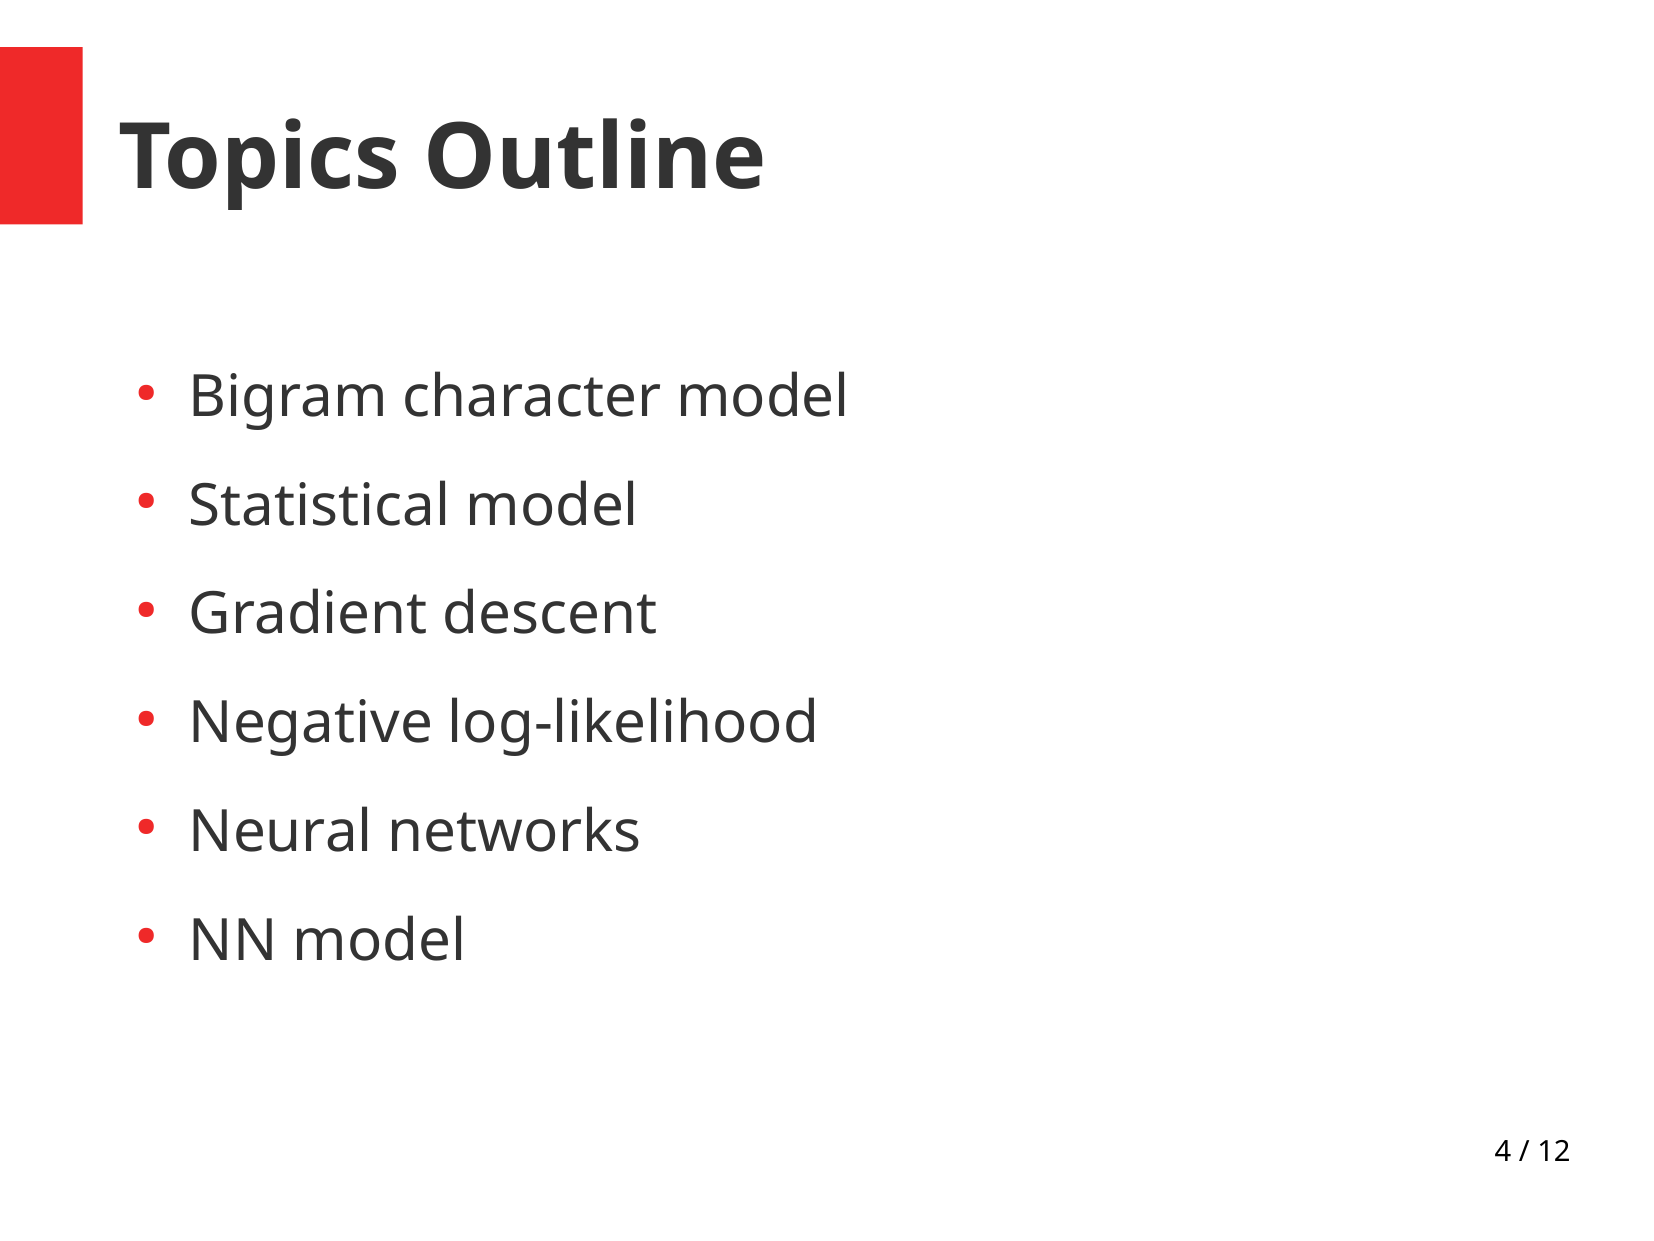

# Topics Outline
Bigram character model
Statistical model
Gradient descent
Negative log-likelihood
Neural networks
NN model
4